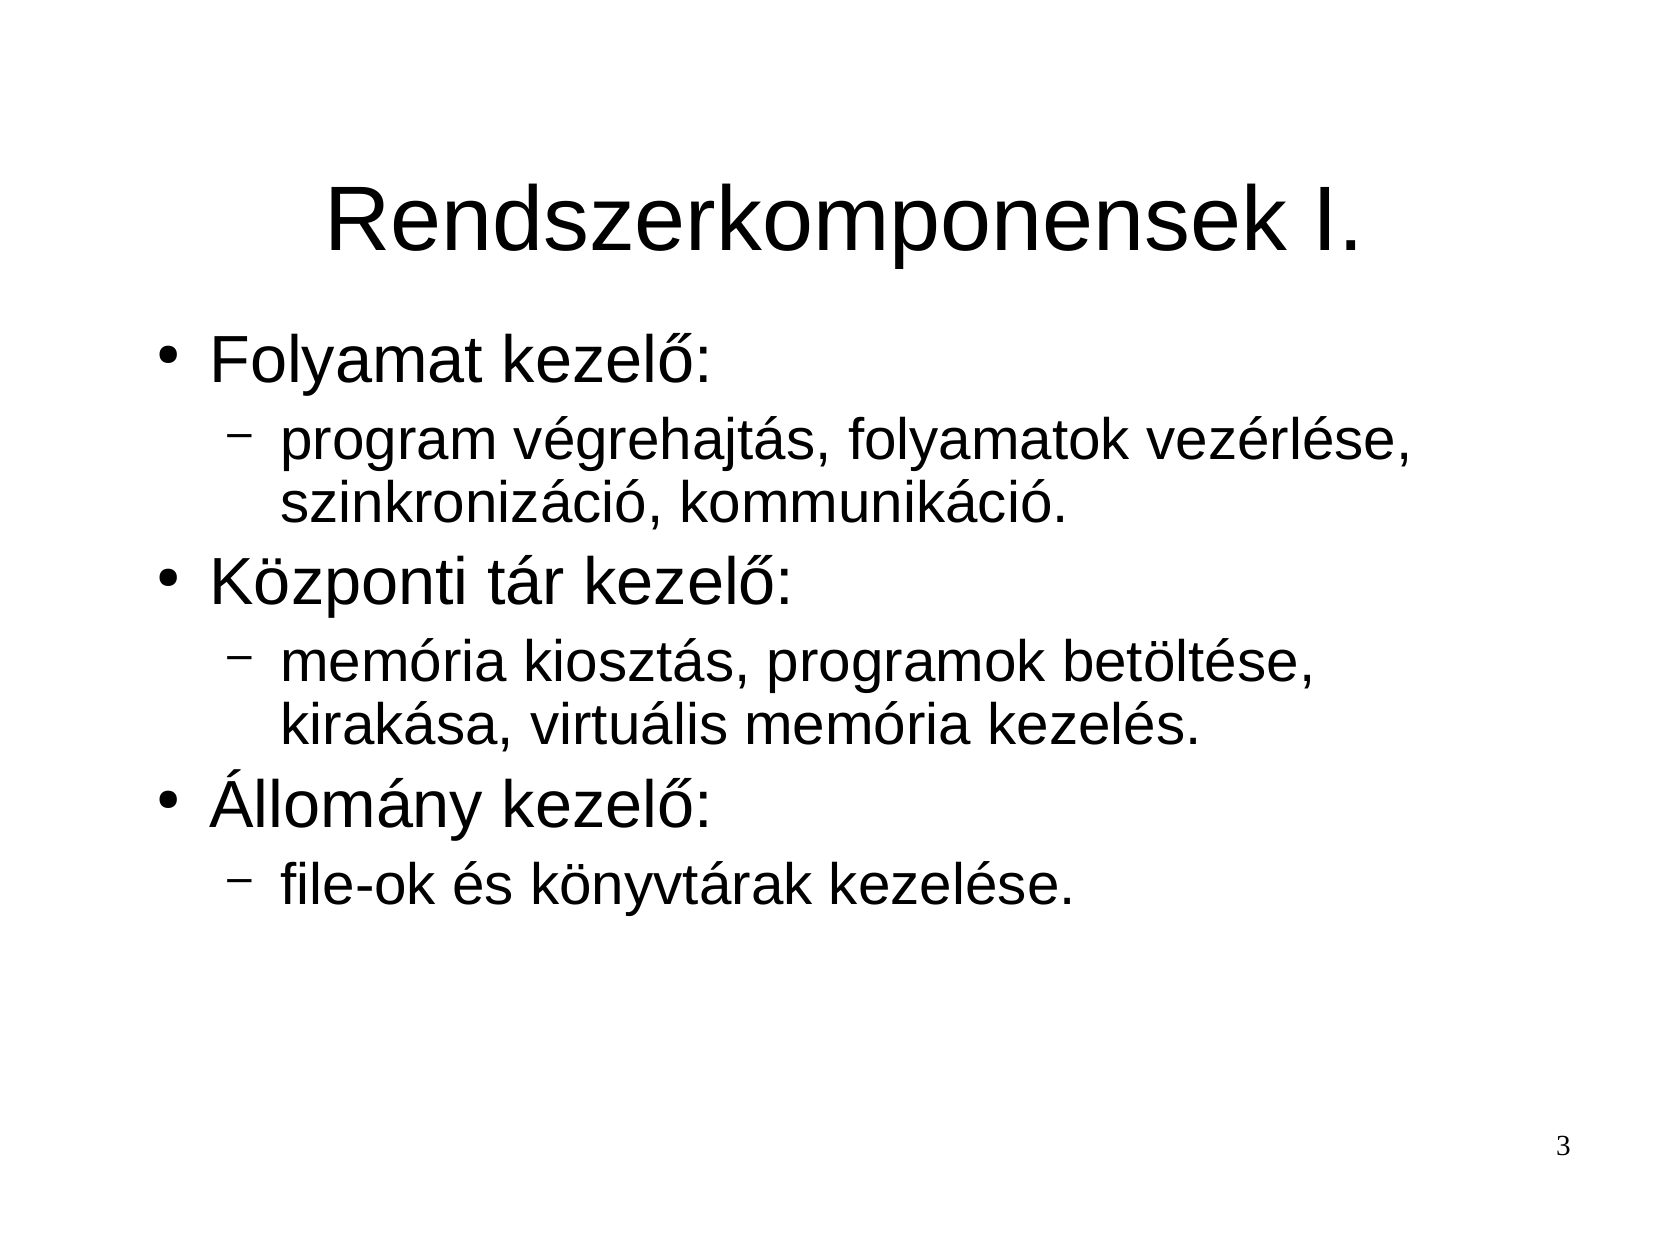

# Rendszerkomponensek I.
Folyamat kezelő:
program végrehajtás, folyamatok vezérlése, szinkronizáció, kommunikáció.
Központi tár kezelő:
memória kiosztás, programok betöltése, kirakása, virtuális memória kezelés.
Állomány kezelő:
file-ok és könyvtárak kezelése.
3